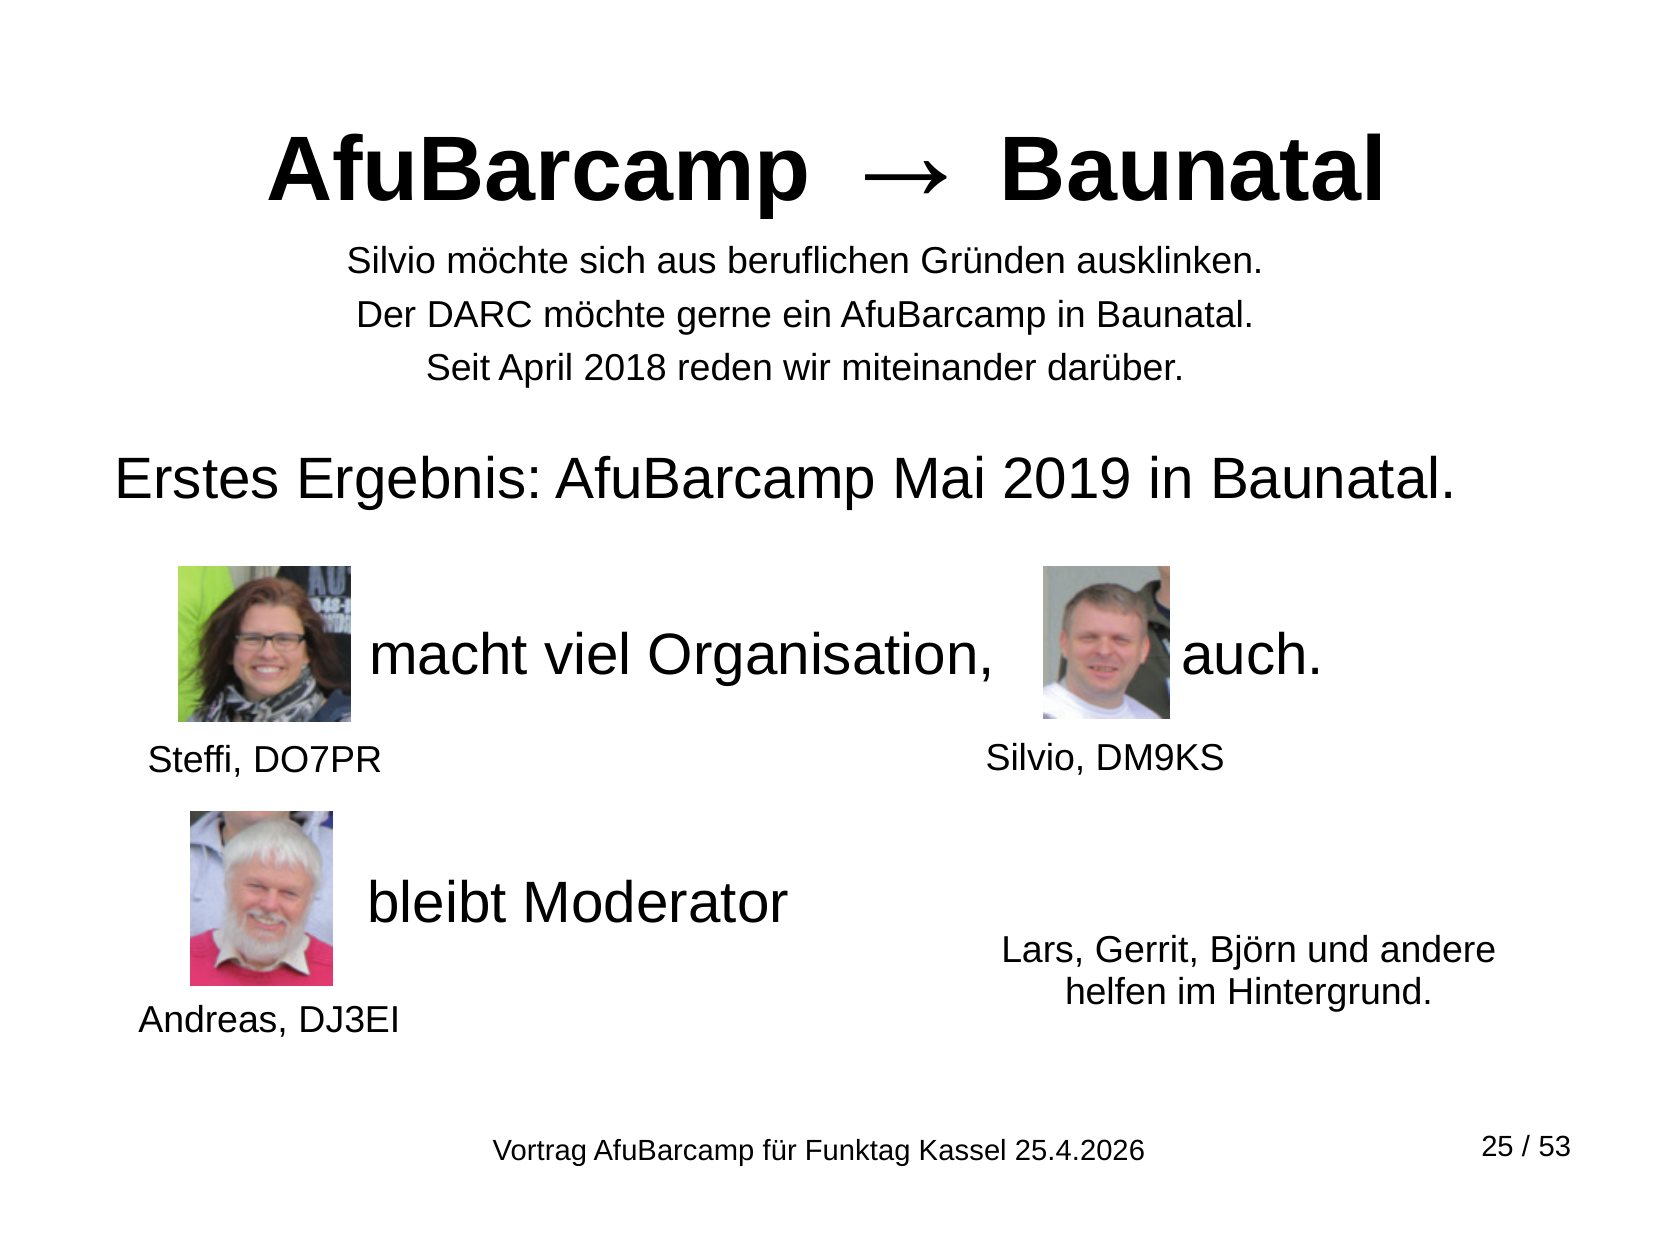

# AfuBarcamp → Baunatal
Silvio möchte sich aus beruflichen Gründen ausklinken.
Der DARC möchte gerne ein AfuBarcamp in Baunatal.
Seit April 2018 reden wir miteinander darüber.
Erstes Ergebnis: AfuBarcamp Mai 2019 in Baunatal.
Steffi, DO7PR
Silvio, DM9KS
macht viel Organisation, 			auch.
Andreas, DJ3EI
bleibt Moderator
Lars, Gerrit, Björn und andere
helfen im Hintergrund.